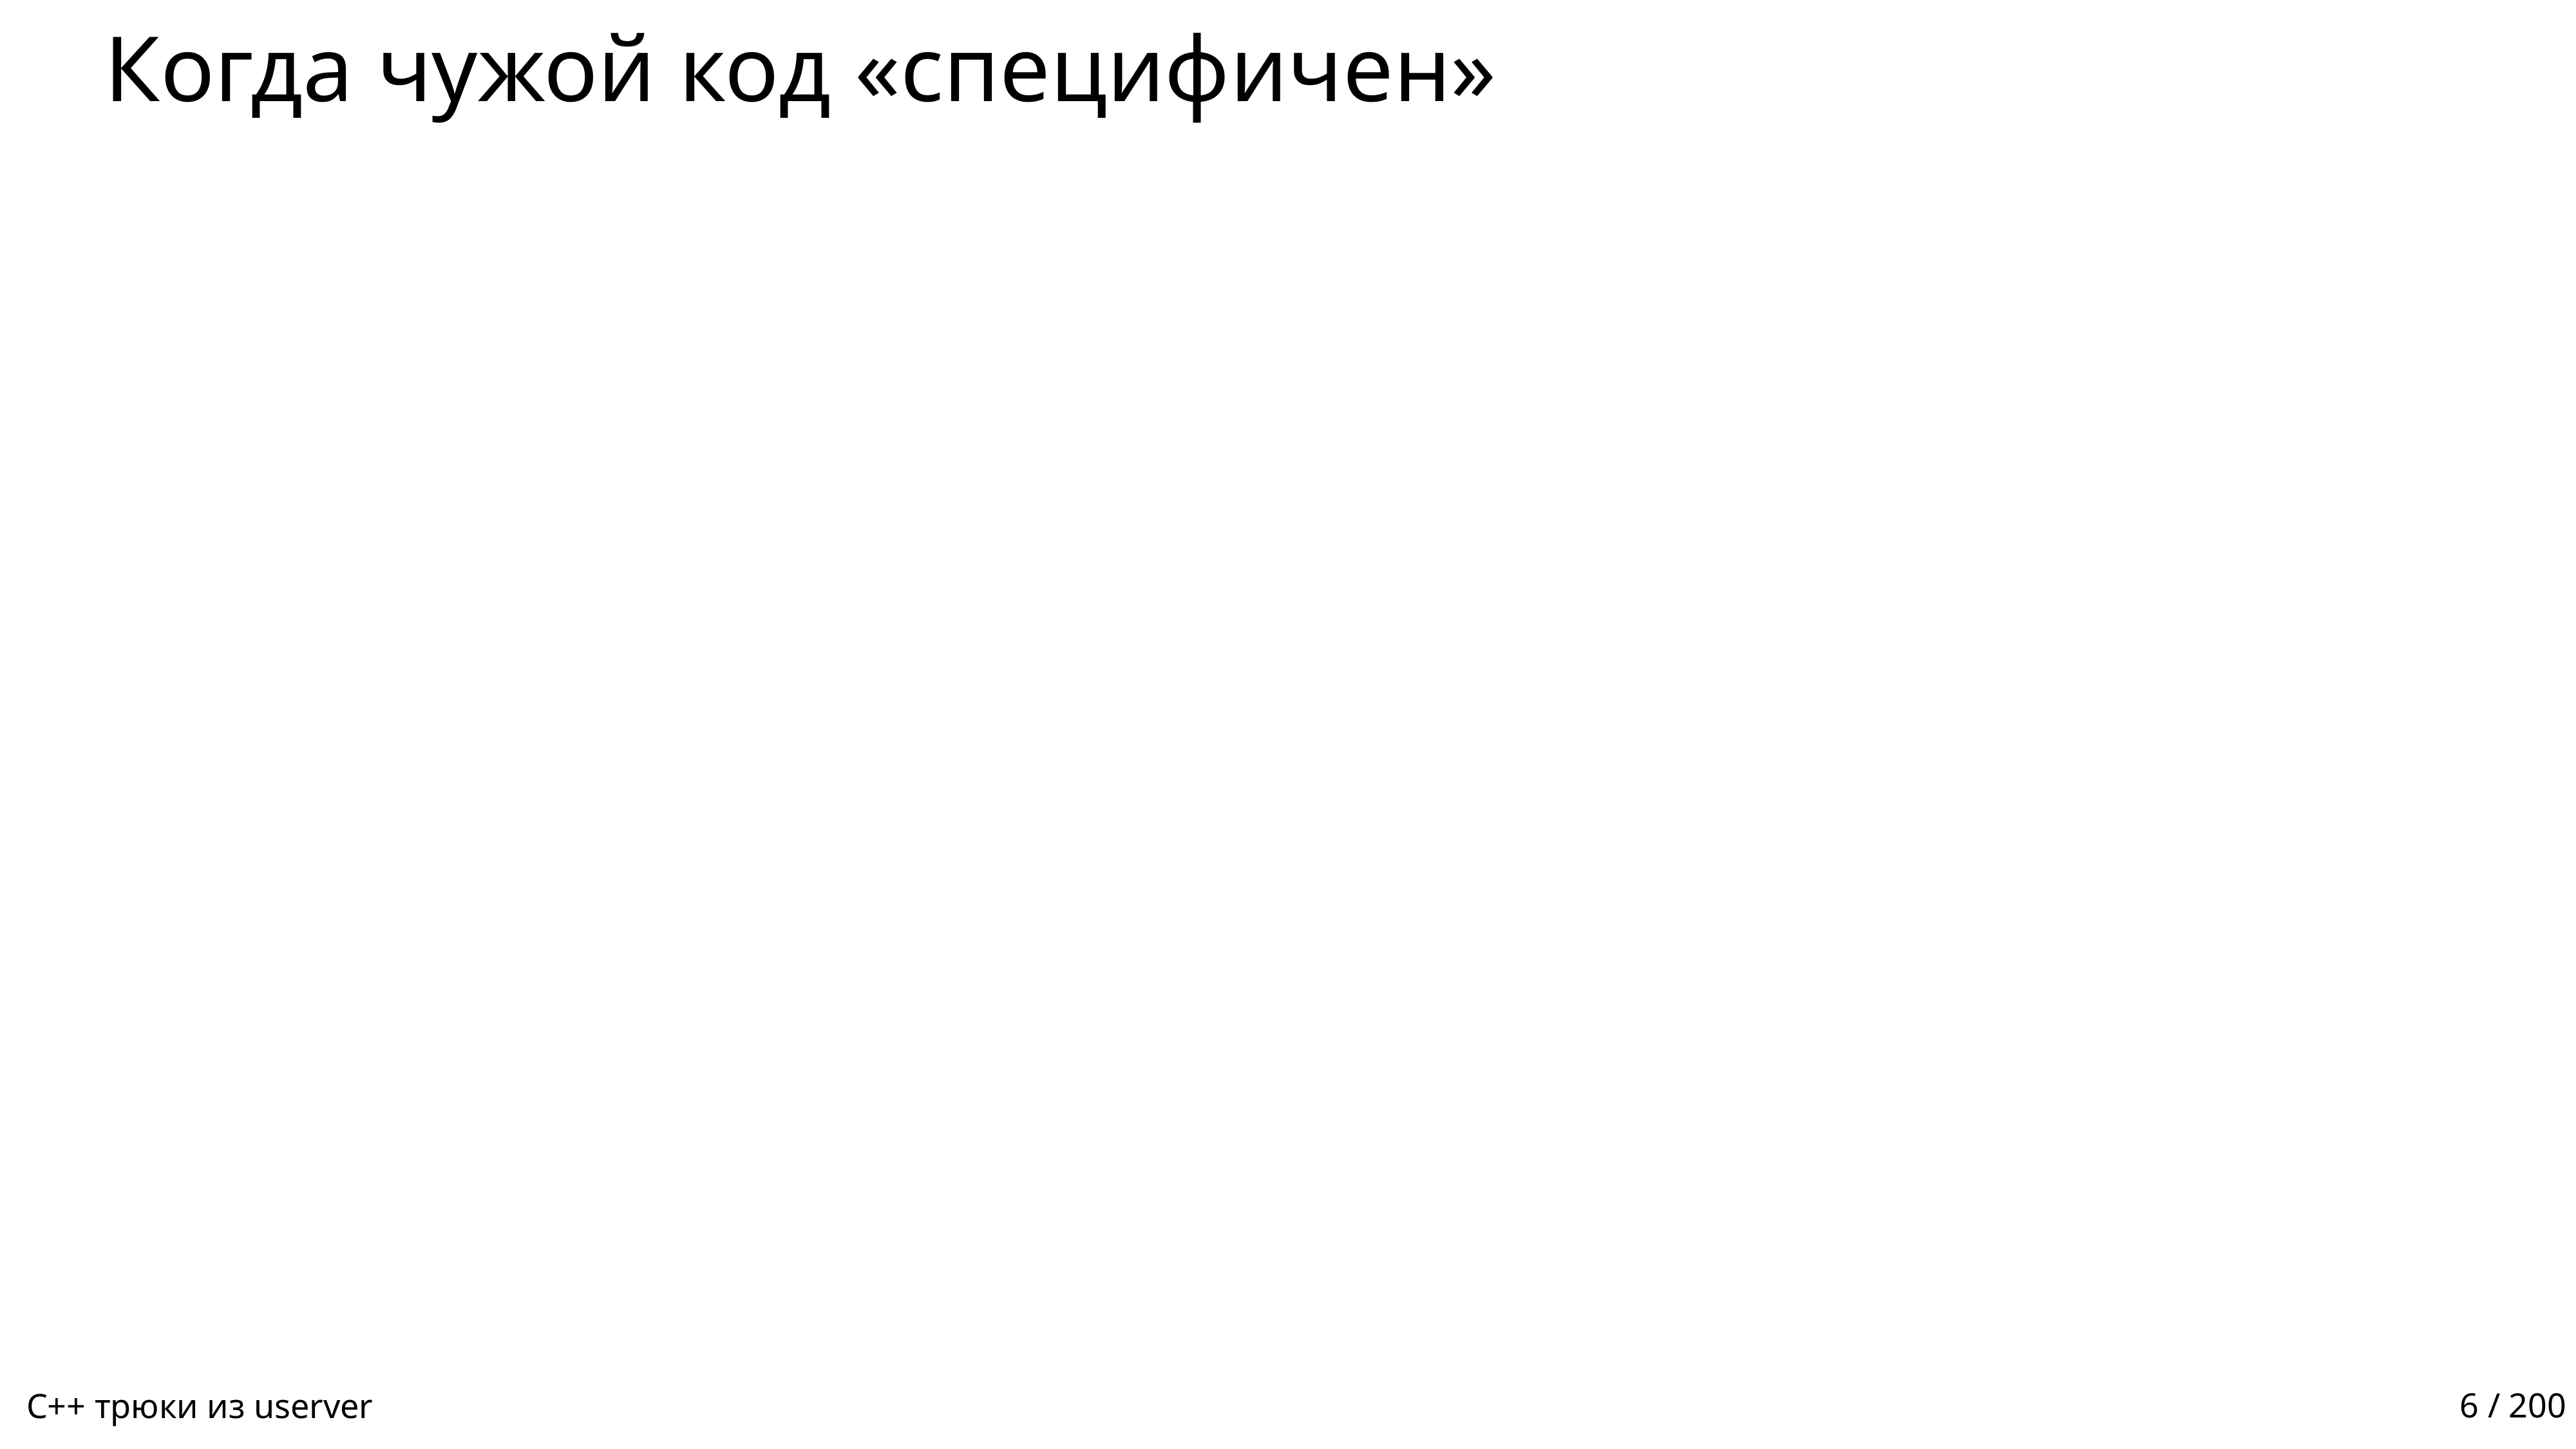

Когда чужой код «специфичен»
#
C++ трюки из userver